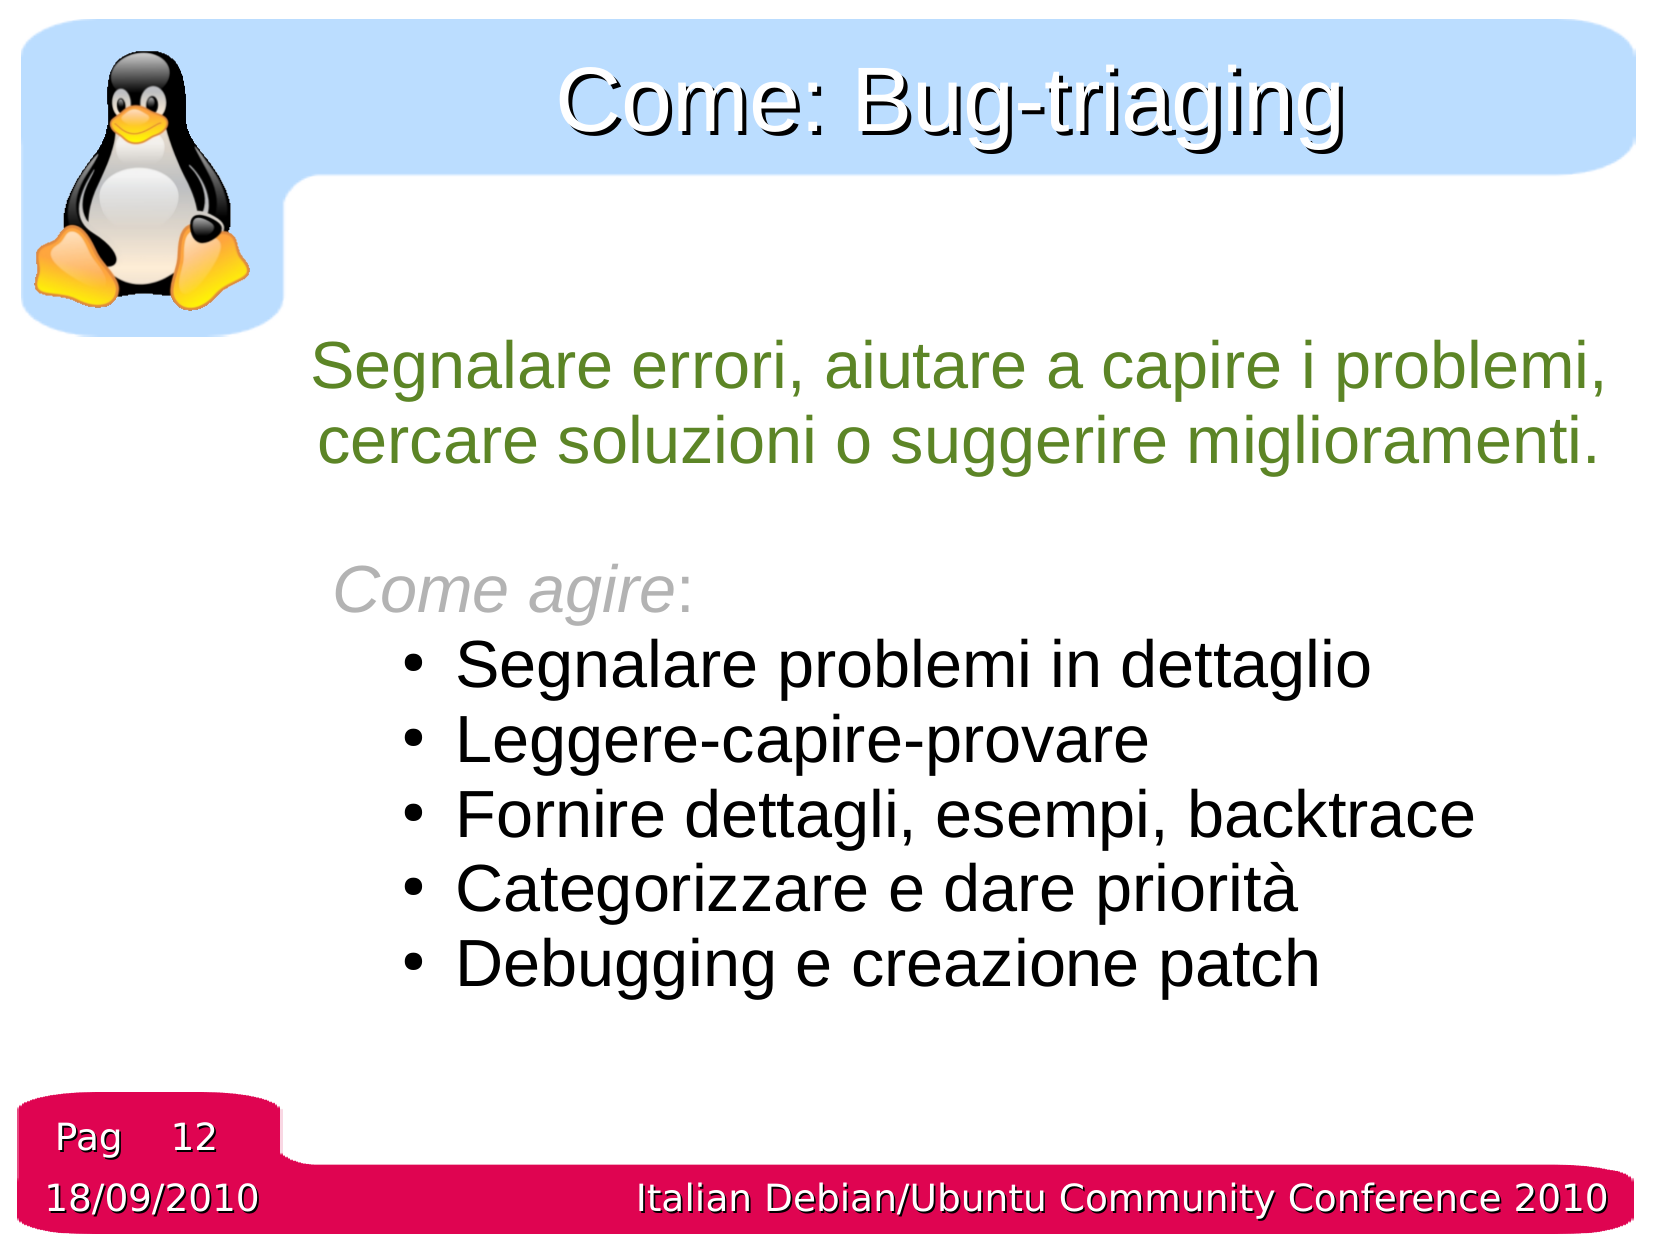

# Come: Bug-triaging
Segnalare errori, aiutare a capire i problemi, cercare soluzioni o suggerire miglioramenti.
 Come agire:
 Segnalare problemi in dettaglio
 Leggere-capire-provare
 Fornire dettagli, esempi, backtrace
 Categorizzare e dare priorità
 Debugging e creazione patch
Pag
Italian Debian/Ubuntu Community Conference 2010
18/09/2010